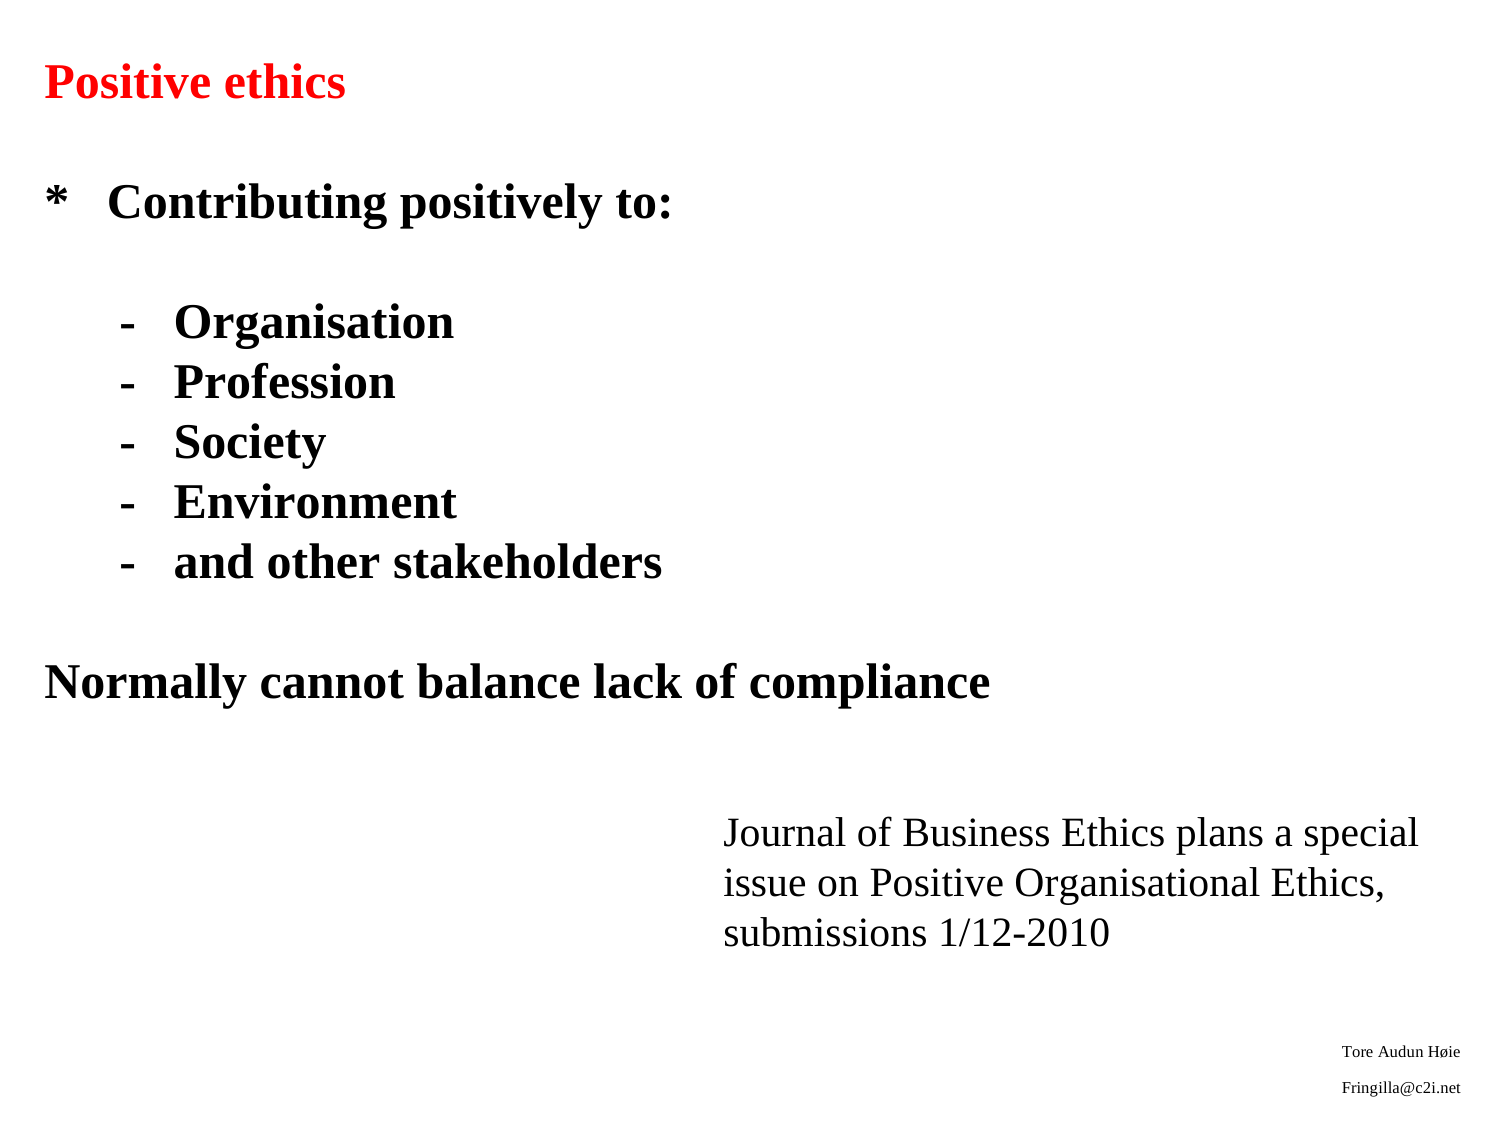

Positive ethics
* Contributing positively to:
 - Organisation
 - Profession
 - Society
 - Environment
 - and other stakeholders
Normally cannot balance lack of compliance
Journal of Business Ethics plans a special issue on Positive Organisational Ethics, submissions 1/12-2010
Tore Audun Høie
Fringilla@c2i.net